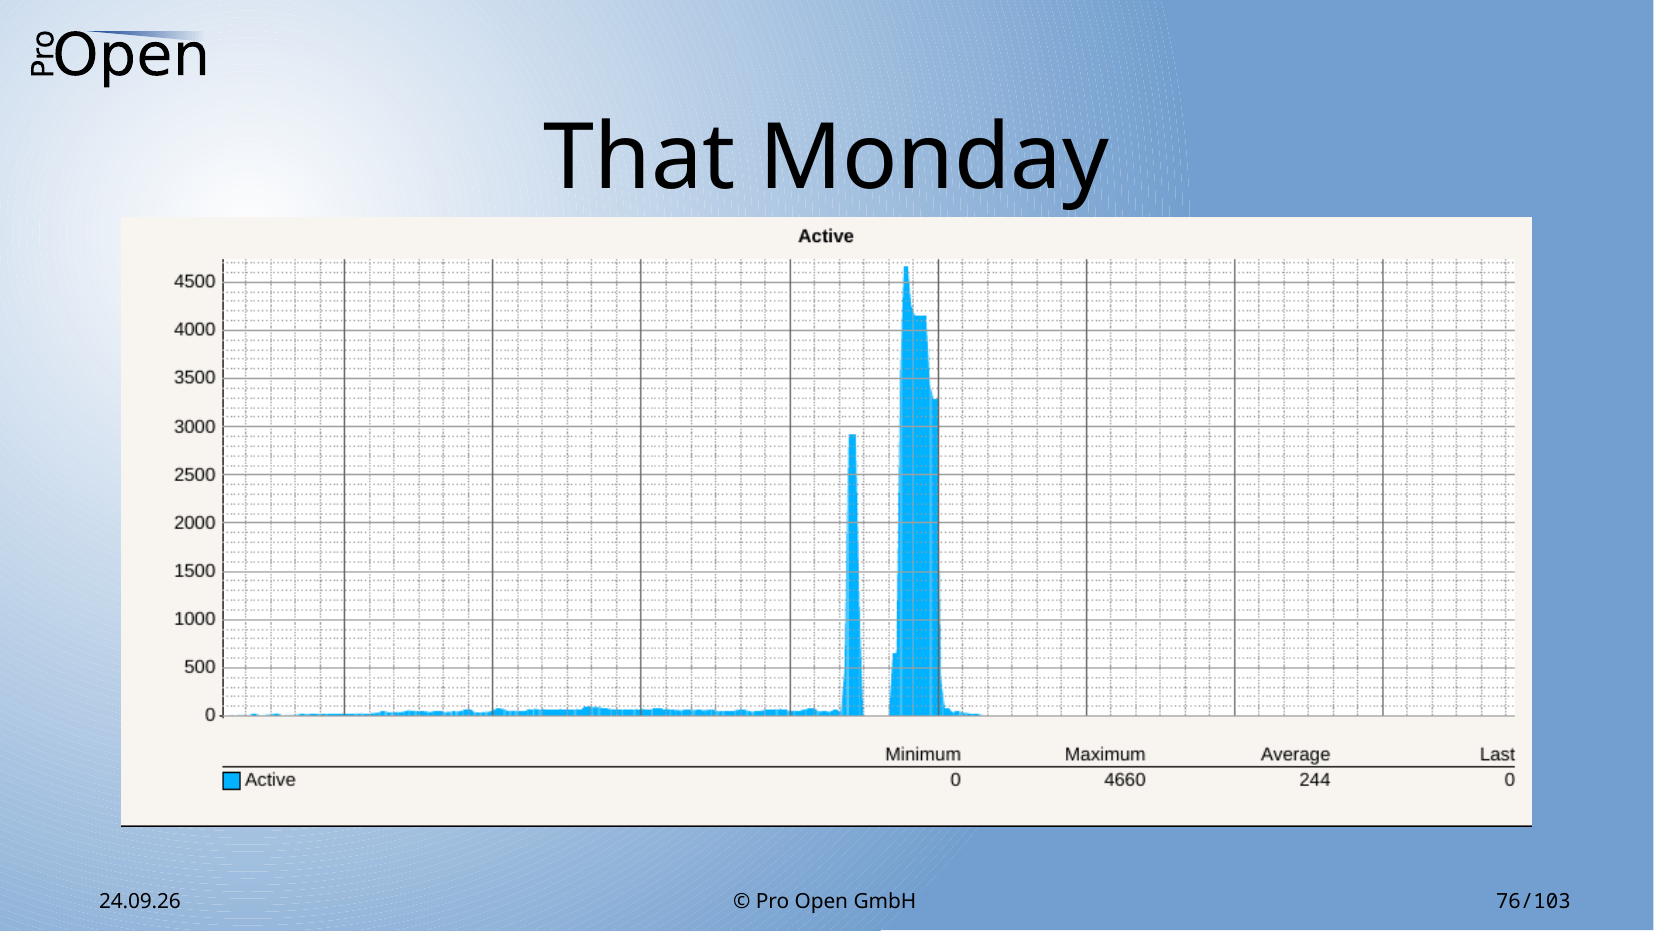

# That Monday
© Pro Open GmbH
76